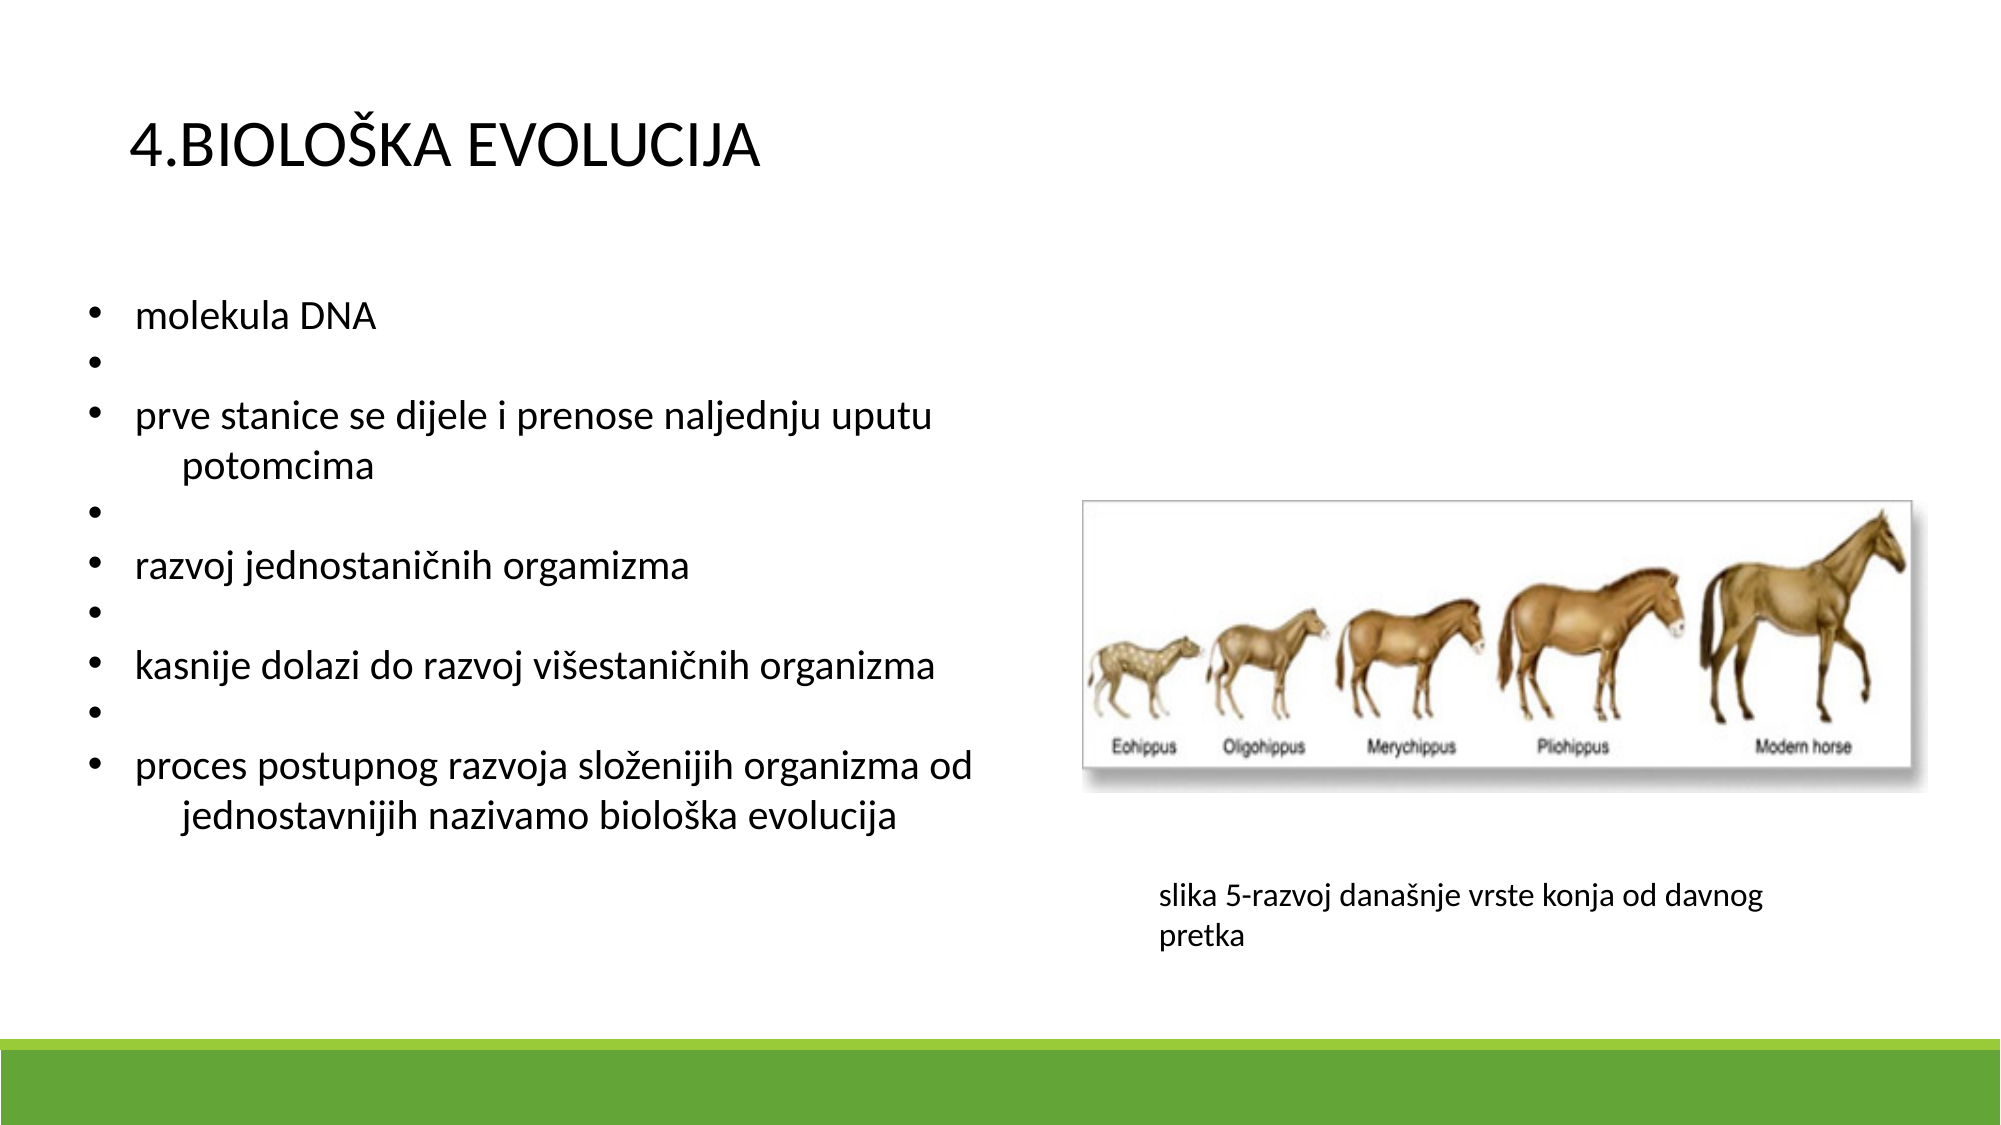

4.BIOLOŠKA EVOLUCIJA
molekula DNA
prve stanice se dijele i prenose naljednju uputu potomcima
razvoj jednostaničnih orgamizma
kasnije dolazi do razvoj višestaničnih organizma
proces postupnog razvoja složenijih organizma od jednostavnijih nazivamo biološka evolucija
slika 5-razvoj današnje vrste konja od davnog pretka